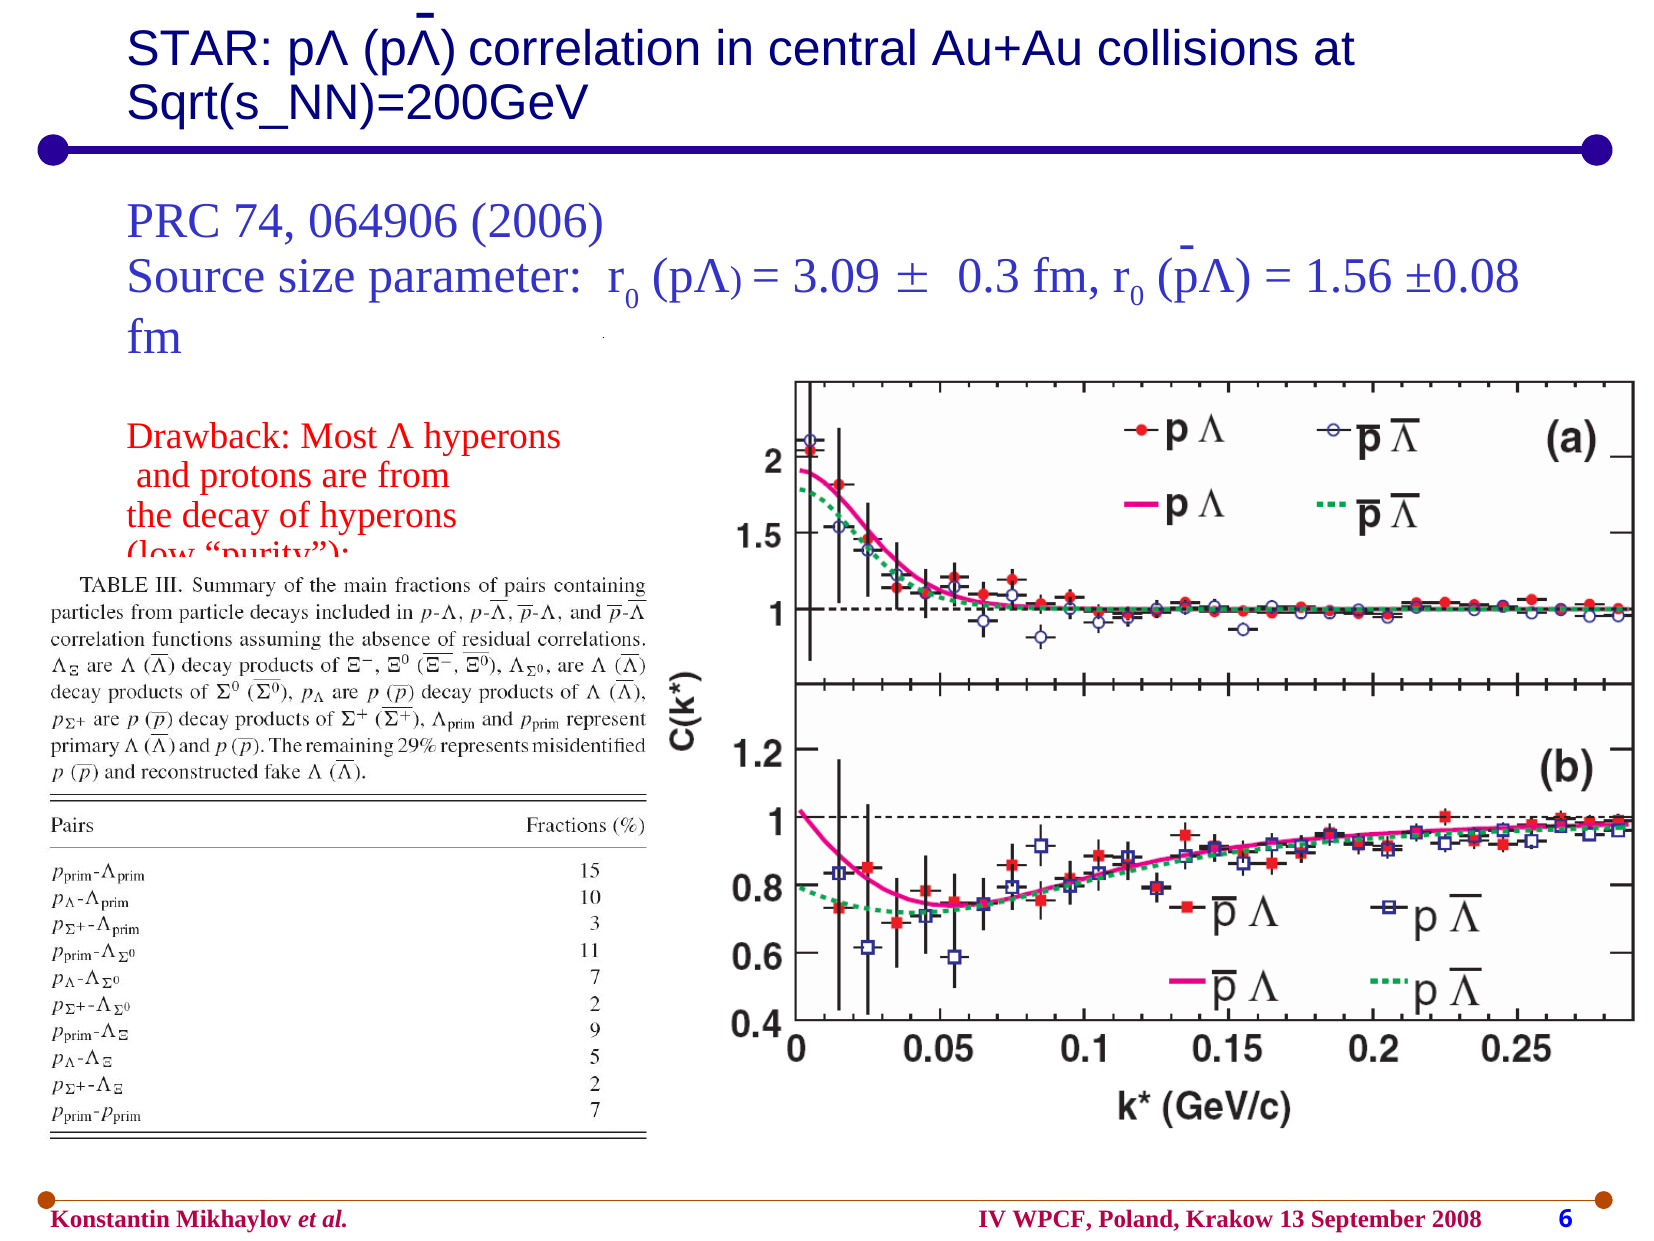

-
STAR: pΛ (pΛ) correlation in central Au+Au collisions at Sqrt(s_NN)=200GeV
PRC 74, 064906 (2006)
Source size parameter: r0 (pΛ) = 3.09 0.3 fm, r0 (pΛ) = 1.56 ±0.08 fm
Drawback: Most Λ hyperons
 and protons are from
the decay of hyperons
(low “purity”):
 `
-
pprimΛΣ0 – 11%
pΛΛprim – 10%
pΛΛΣ0 – 7%
pΛΛΞ0 – 5%
pprimΛΞ0 – 4.5%
pΣ+Λprim – 3%
pΣ+ΛΣ0 – 2%
pΣ0ΛΞ0 – 1%
Purity
Konstantin Mikhaylov et al. IV WPCF, Poland, Krakow 13 September 2008